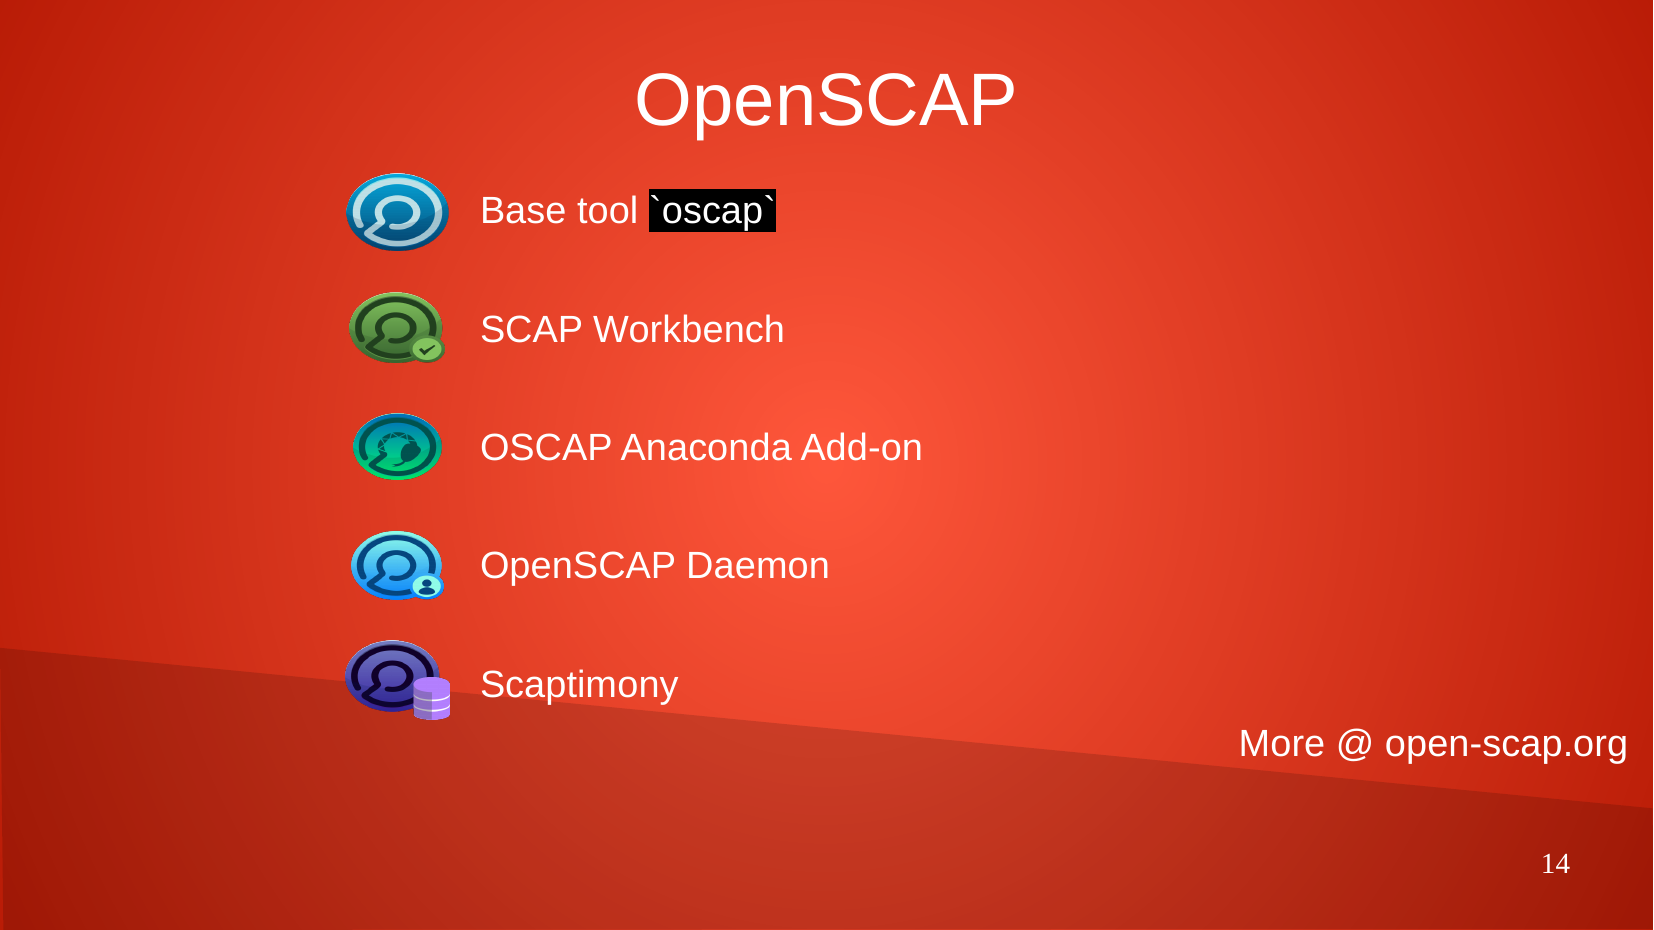

# OpenSCAP
Base tool `oscap`
SCAP Workbench
OSCAP Anaconda Add-on
OpenSCAP Daemon
Scaptimony
More @ open-scap.org
14